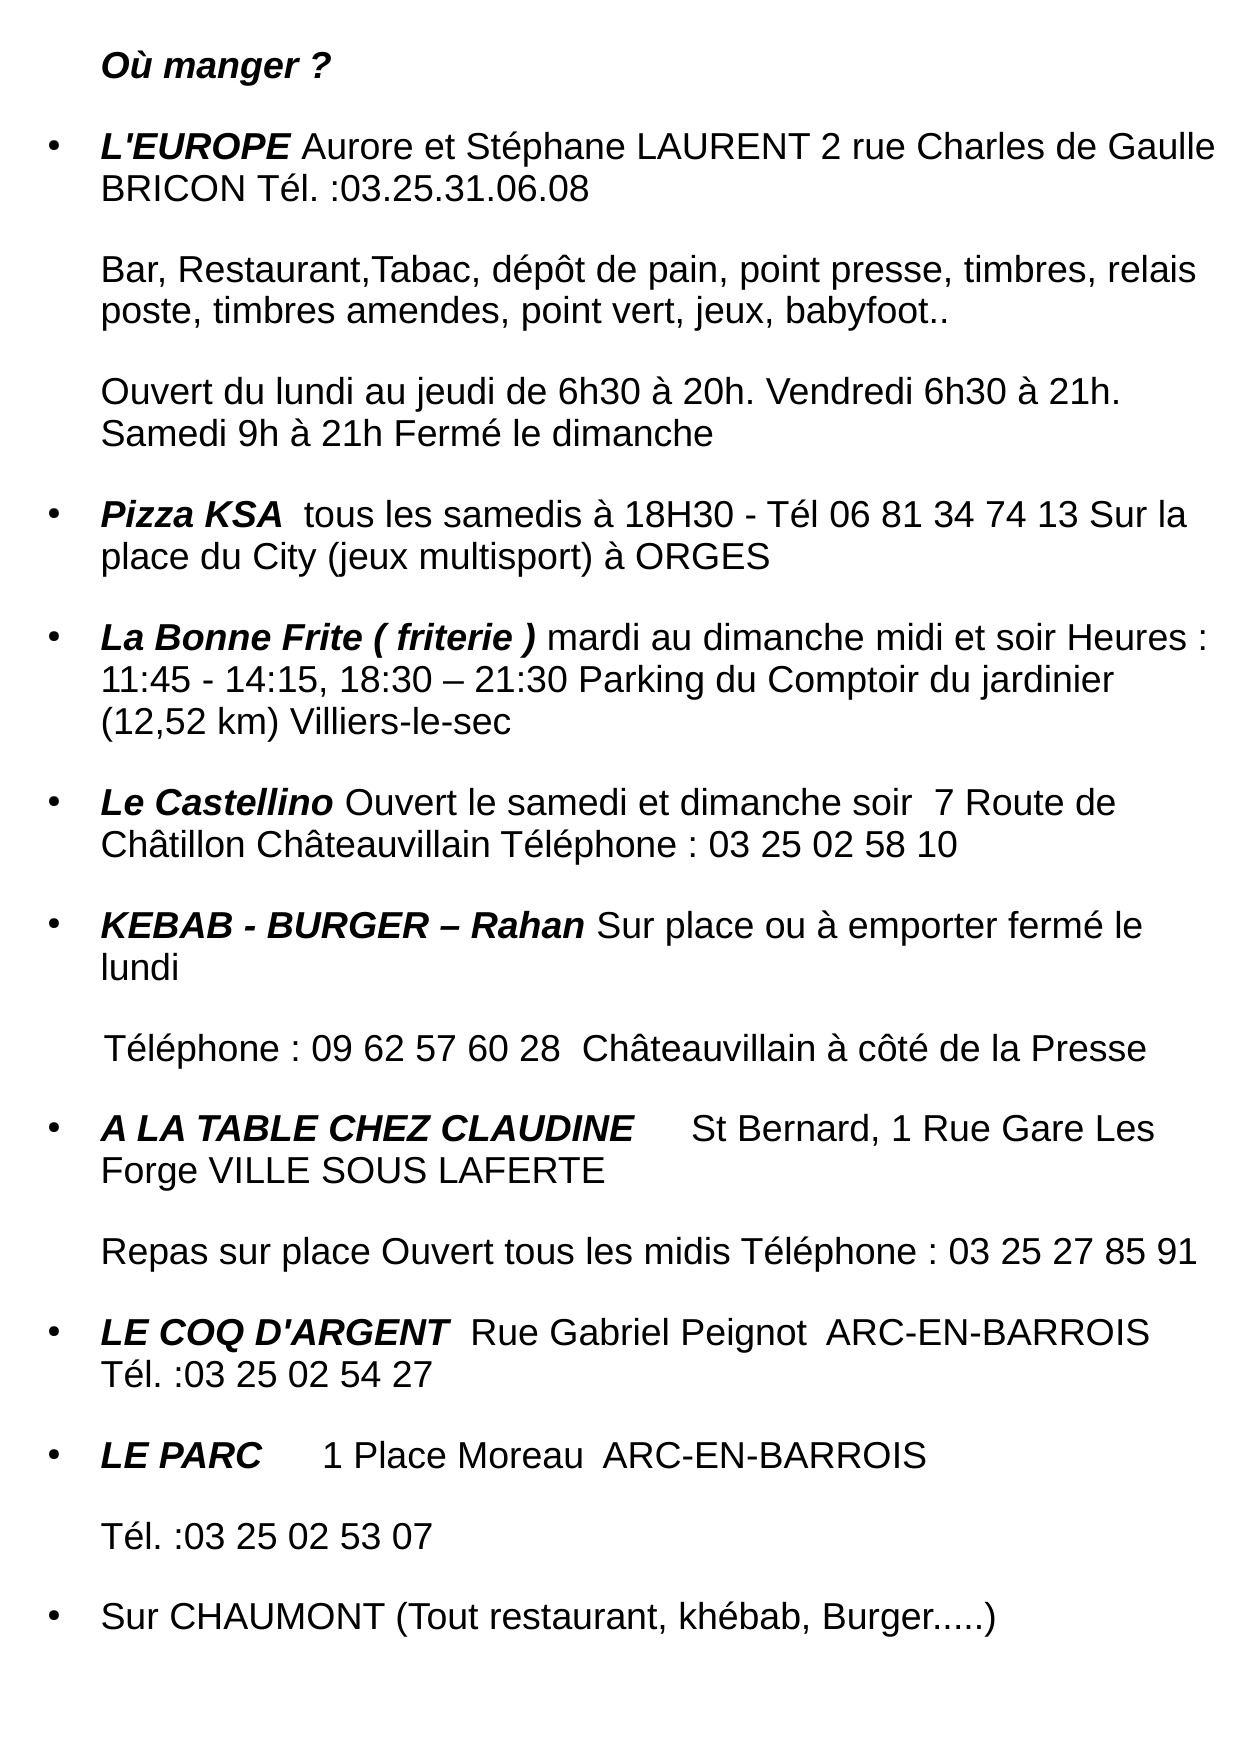

# Où manger ?
L'EUROPE Aurore et Stéphane LAURENT 2 rue Charles de Gaulle BRICON Tél. :03.25.31.06.08
Bar, Restaurant,Tabac, dépôt de pain, point presse, timbres, relais poste, timbres amendes, point vert, jeux, babyfoot..
Ouvert du lundi au jeudi de 6h30 à 20h. Vendredi 6h30 à 21h. Samedi 9h à 21h Fermé le dimanche
Pizza KSA tous les samedis à 18H30 - Tél 06 81 34 74 13 Sur la place du City (jeux multisport) à ORGES
La Bonne Frite ( friterie ) mardi au dimanche midi et soir Heures : 11:45 - 14:15, 18:30 – 21:30 Parking du Comptoir du jardinier (12,52 km) Villiers-le-sec
Le Castellino Ouvert le samedi et dimanche soir 7 Route de Châtillon Châteauvillain Téléphone : 03 25 02 58 10
KEBAB - BURGER – Rahan Sur place ou à emporter fermé le lundi
 	Téléphone : 09 62 57 60 28 Châteauvillain à côté de la Presse
A LA TABLE CHEZ CLAUDINE 	St Bernard, 1 Rue Gare Les Forge VILLE SOUS LAFERTE
Repas sur place Ouvert tous les midis Téléphone : 03 25 27 85 91
LE COQ D'ARGENT Rue Gabriel Peignot ARC-EN-BARROIS 	Tél. :03 25 02 54 27
LE PARC	1 Place Moreau ARC-EN-BARROIS
Tél. :03 25 02 53 07
Sur CHAUMONT (Tout restaurant, khébab, Burger.....)